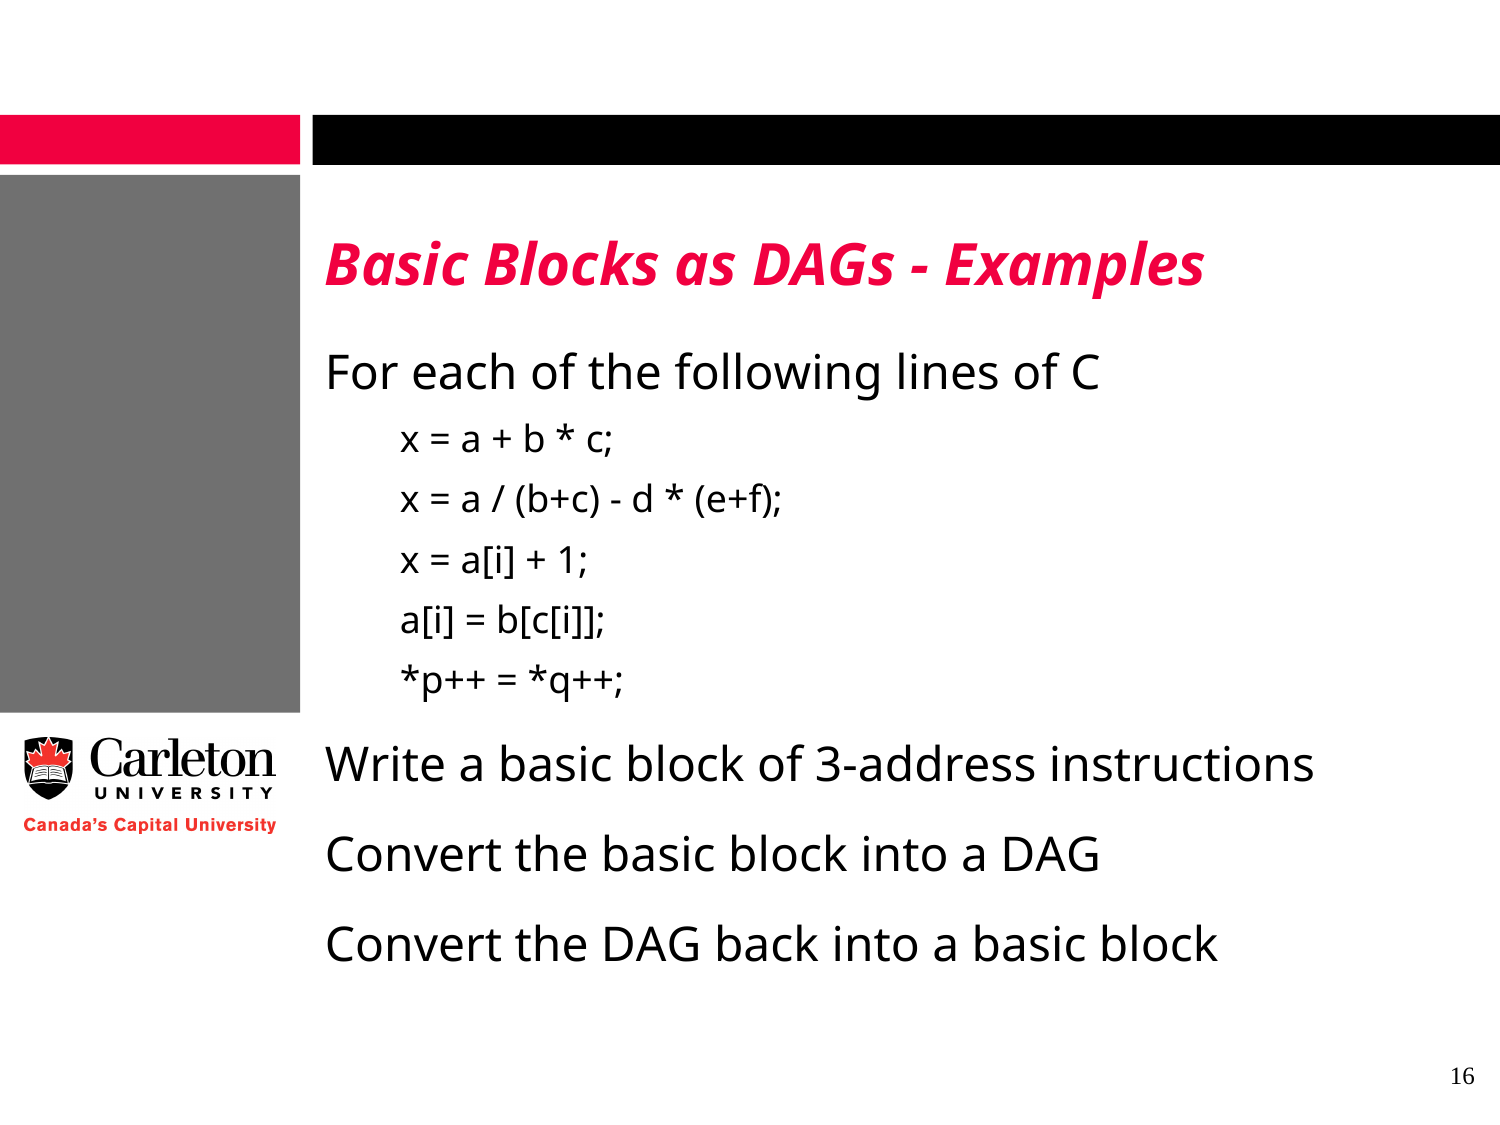

# Basic Blocks as DAGs - Examples
For each of the following lines of C
x = a + b * c;
x = a / (b+c) - d * (e+f);
x = a[i] + 1;
a[i] = b[c[i]];
*p++ = *q++;
Write a basic block of 3-address instructions
Convert the basic block into a DAG
Convert the DAG back into a basic block
16